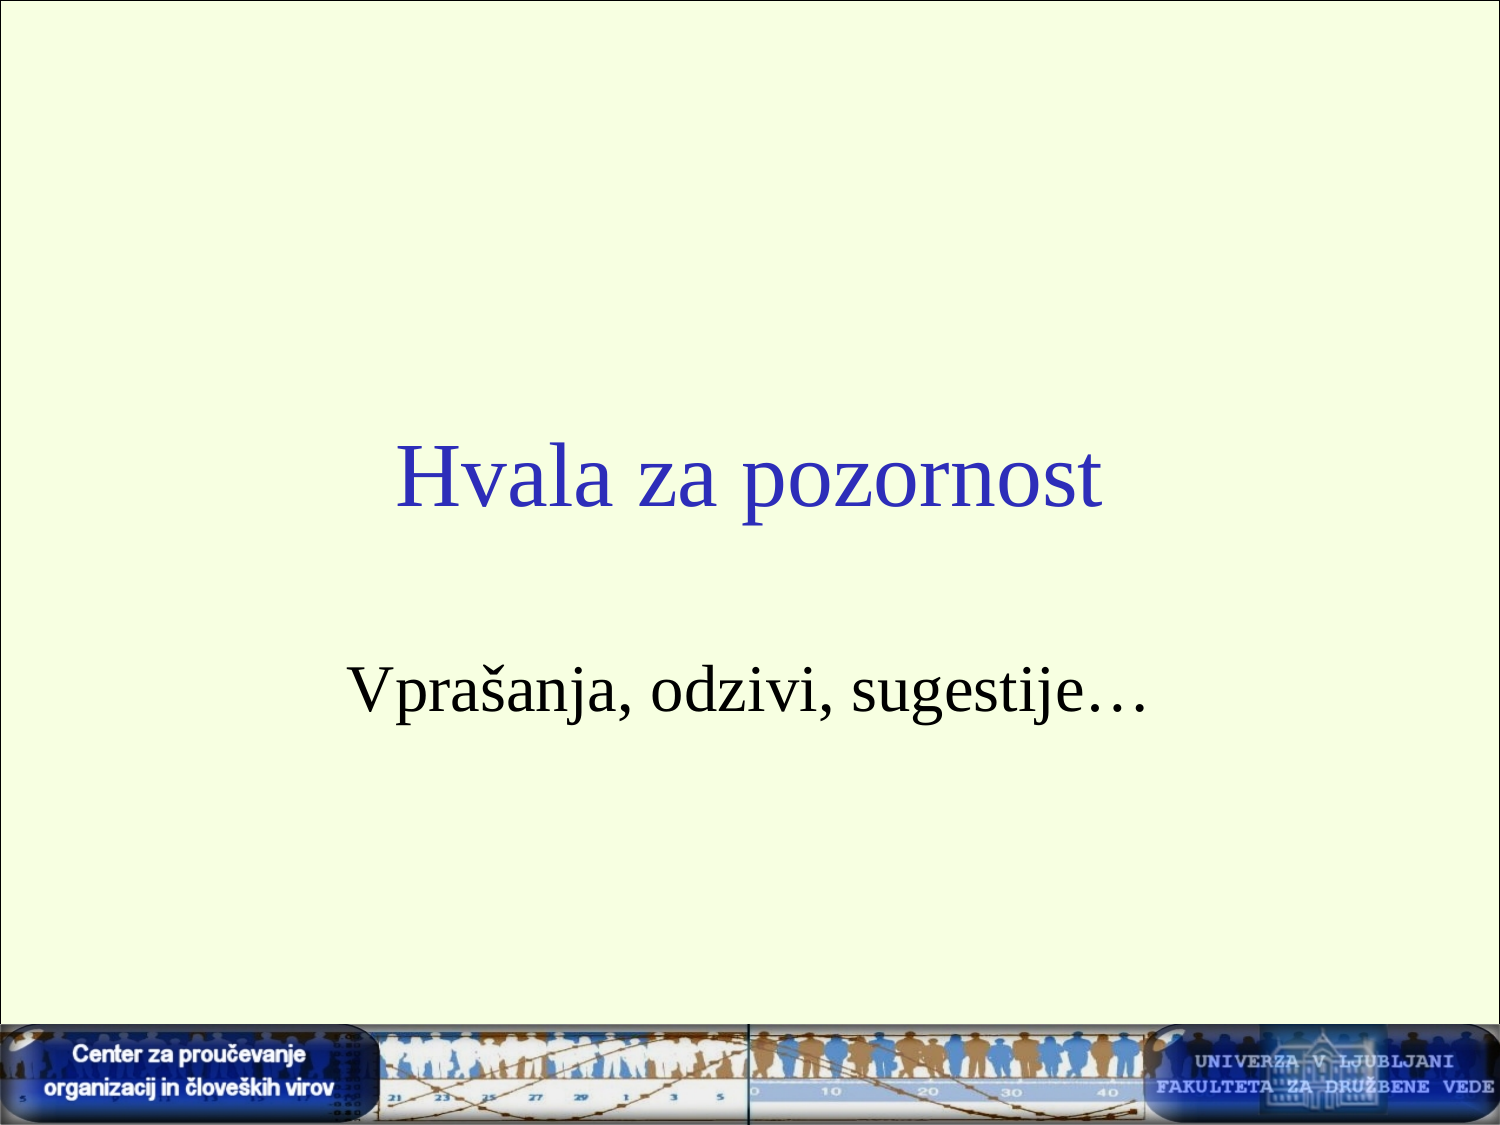

# Hvala za pozornost
Vprašanja, odzivi, sugestije…